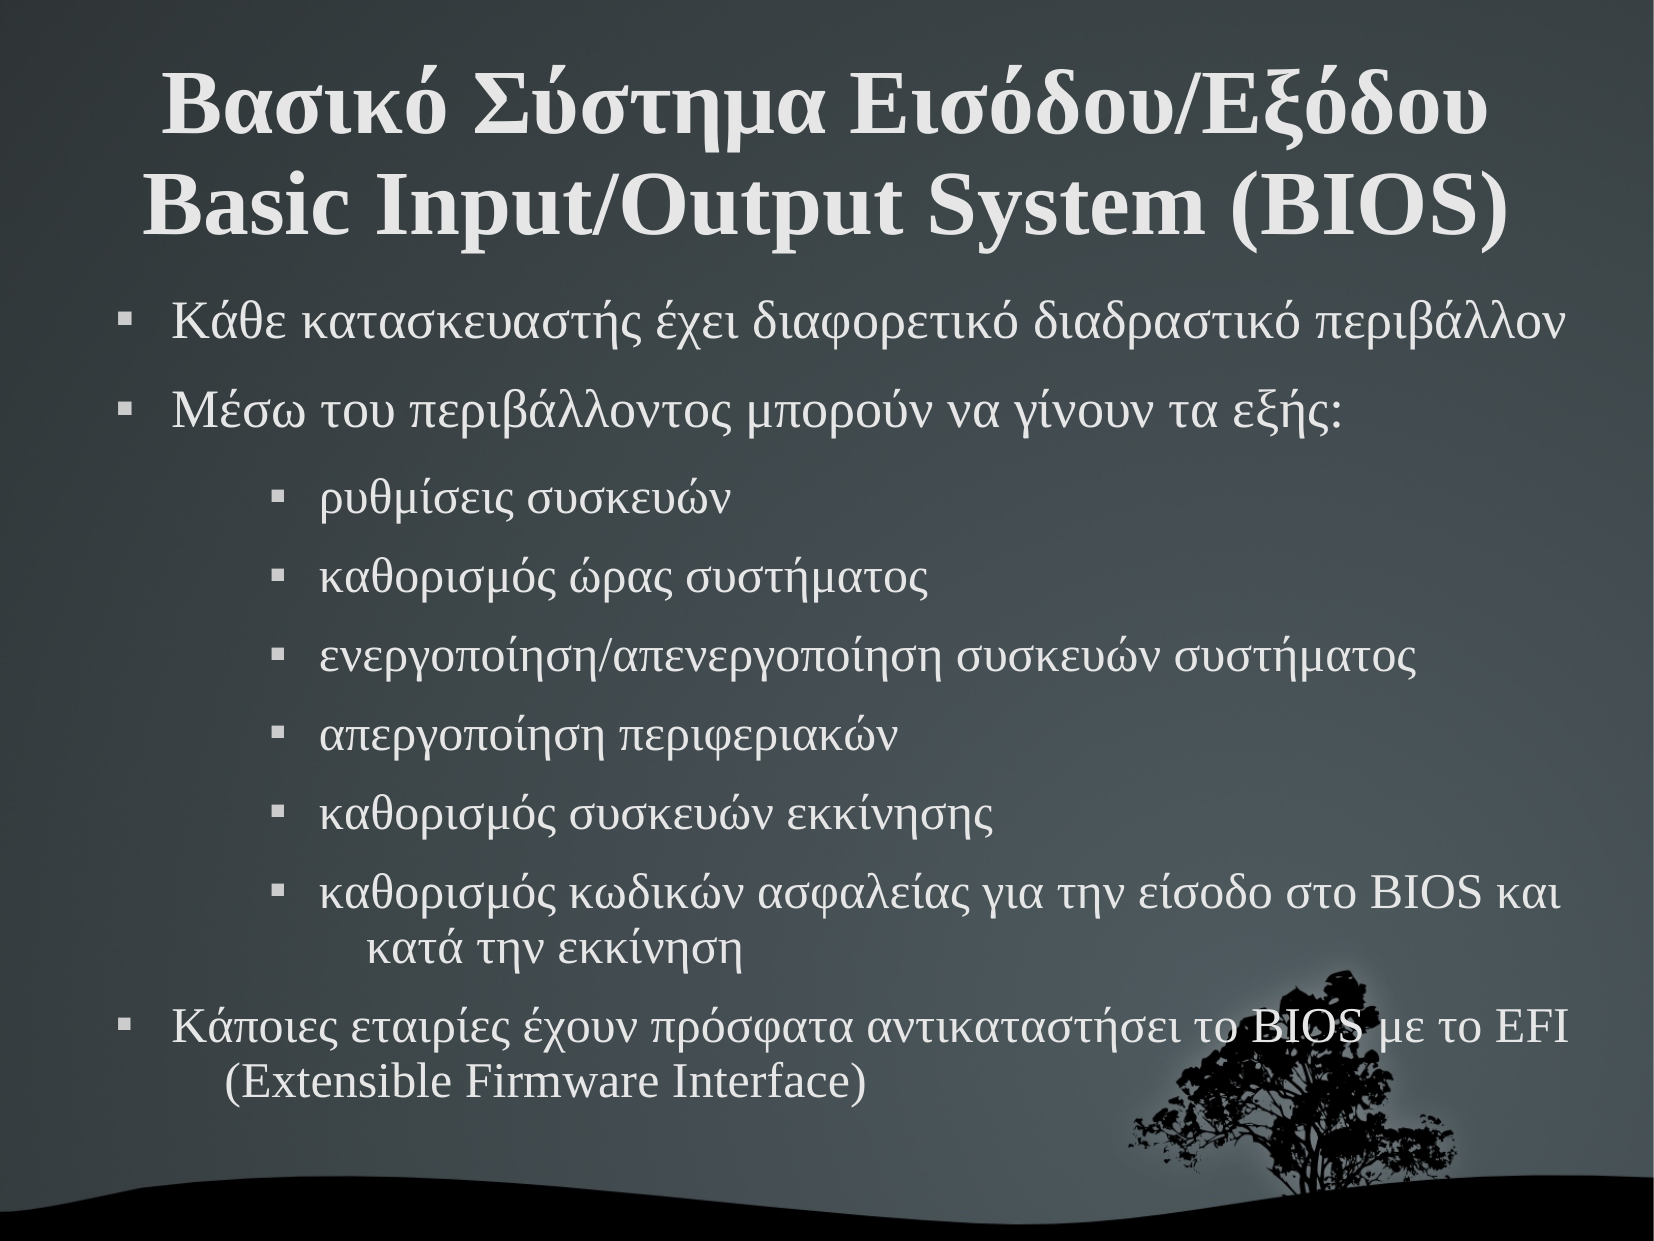

Βασικό Σύστημα Εισόδου/Εξόδου Basic Input/Output System (BIOS)
# Κάθε κατασκευαστής έχει διαφορετικό διαδραστικό περιβάλλον
Μέσω του περιβάλλοντος μπορούν να γίνουν τα εξής:
ρυθμίσεις συσκευών
καθορισμός ώρας συστήματος
ενεργοποίηση/απενεργοποίηση συσκευών συστήματος
απεργοποίηση περιφεριακών
καθορισμός συσκευών εκκίνησης
καθορισμός κωδικών ασφαλείας για την είσοδο στο BIOS και κατά την εκκίνηση
Κάποιες εταιρίες έχουν πρόσφατα αντικαταστήσει το BIOS με το EFI (Extensible Firmware Interface)